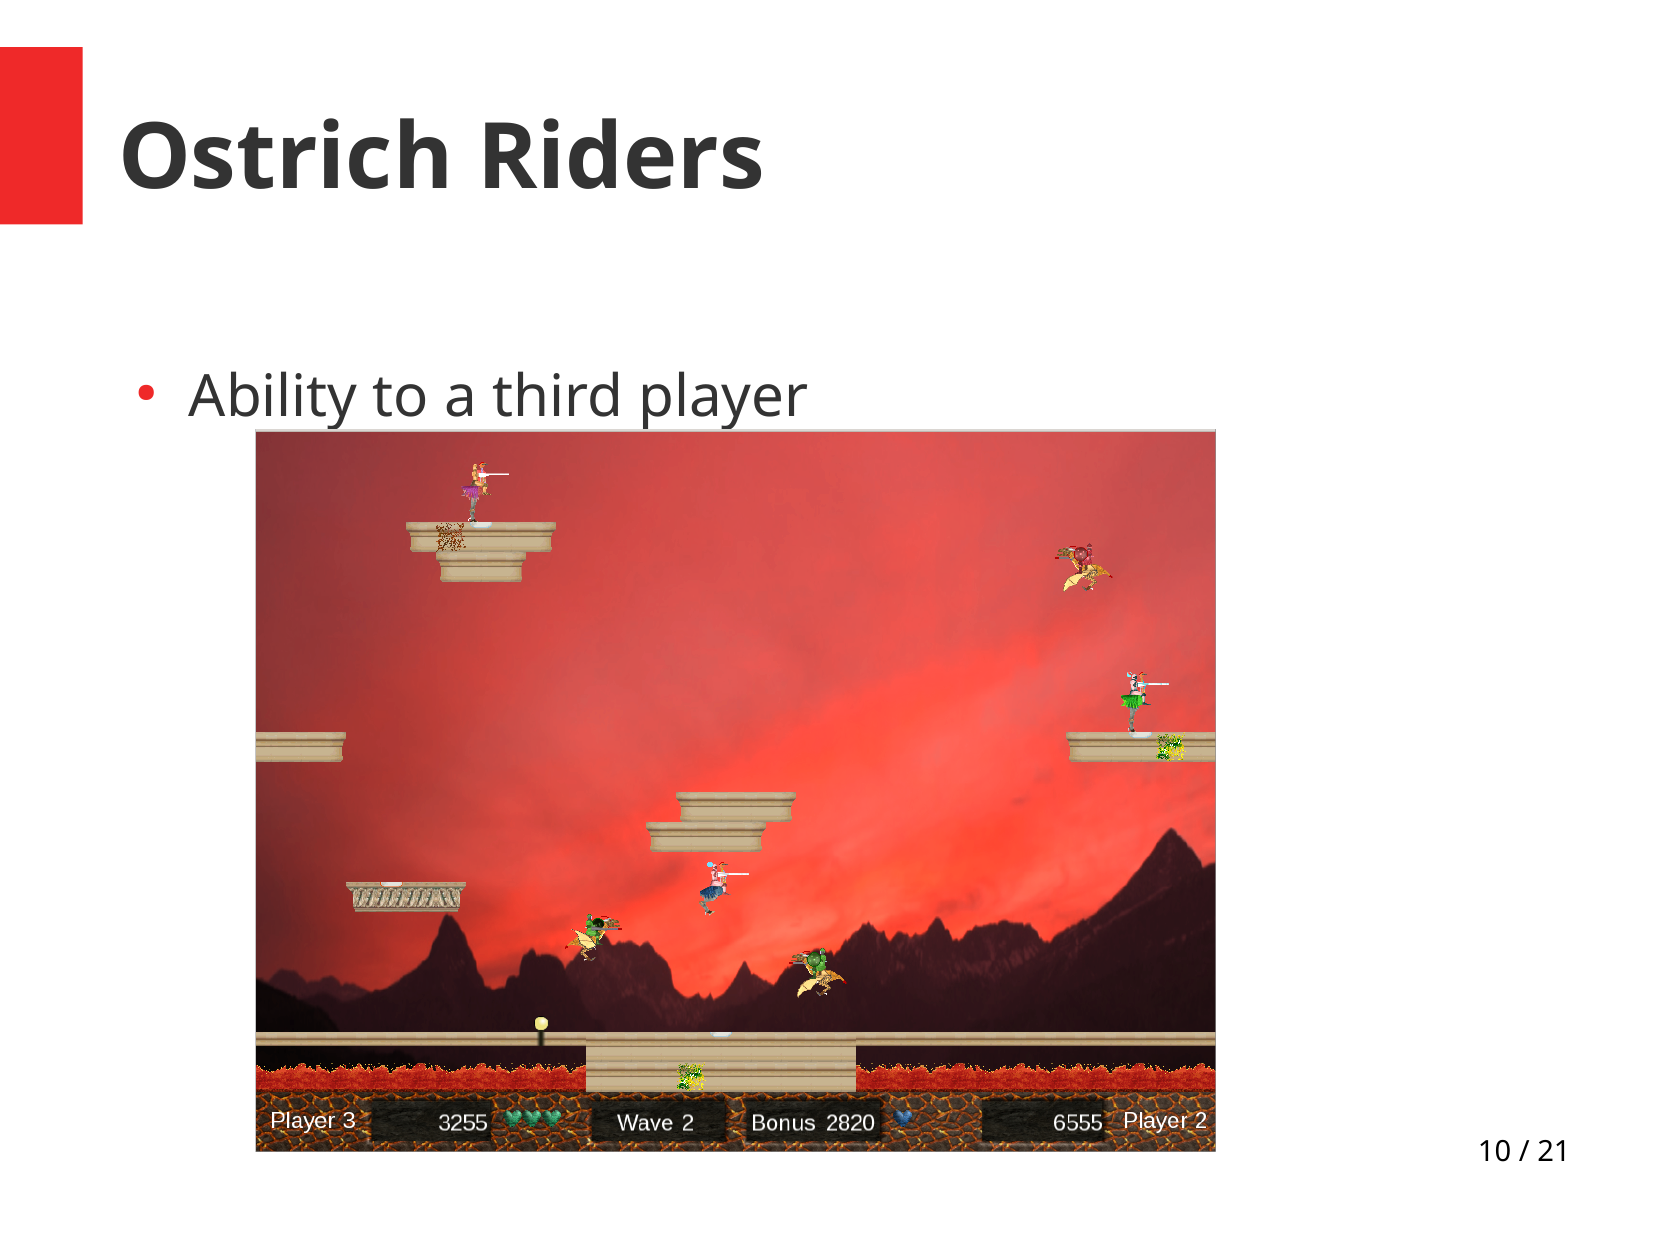

# Ostrich Riders
Ability to a third player
10